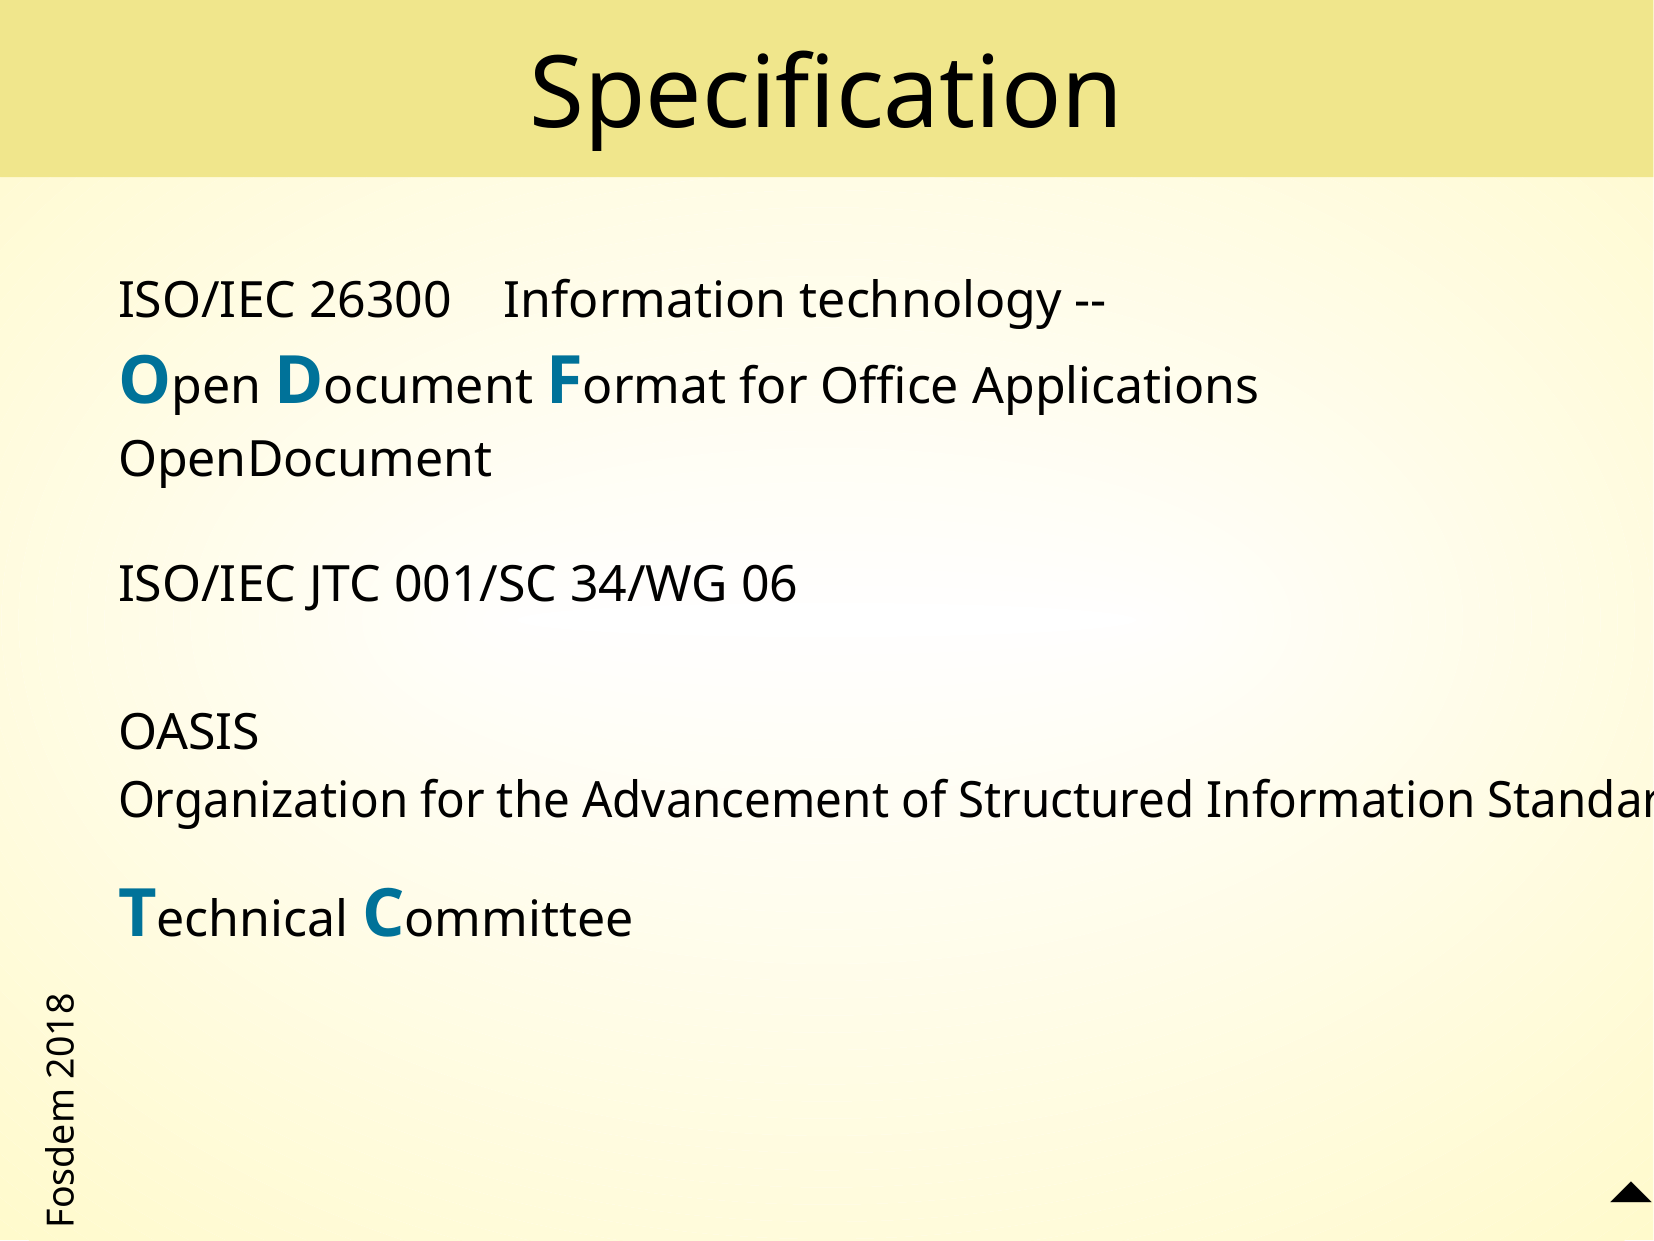

# Specification
ISO/IEC 26300 Information technology --
Open Document Format for Office Applications
OpenDocument
ISO/IEC JTC 001/SC 34/WG 06
OASIS
Organization for the Advancement of Structured Information Standards
Technical Committee
Fosdem 2018
⏶